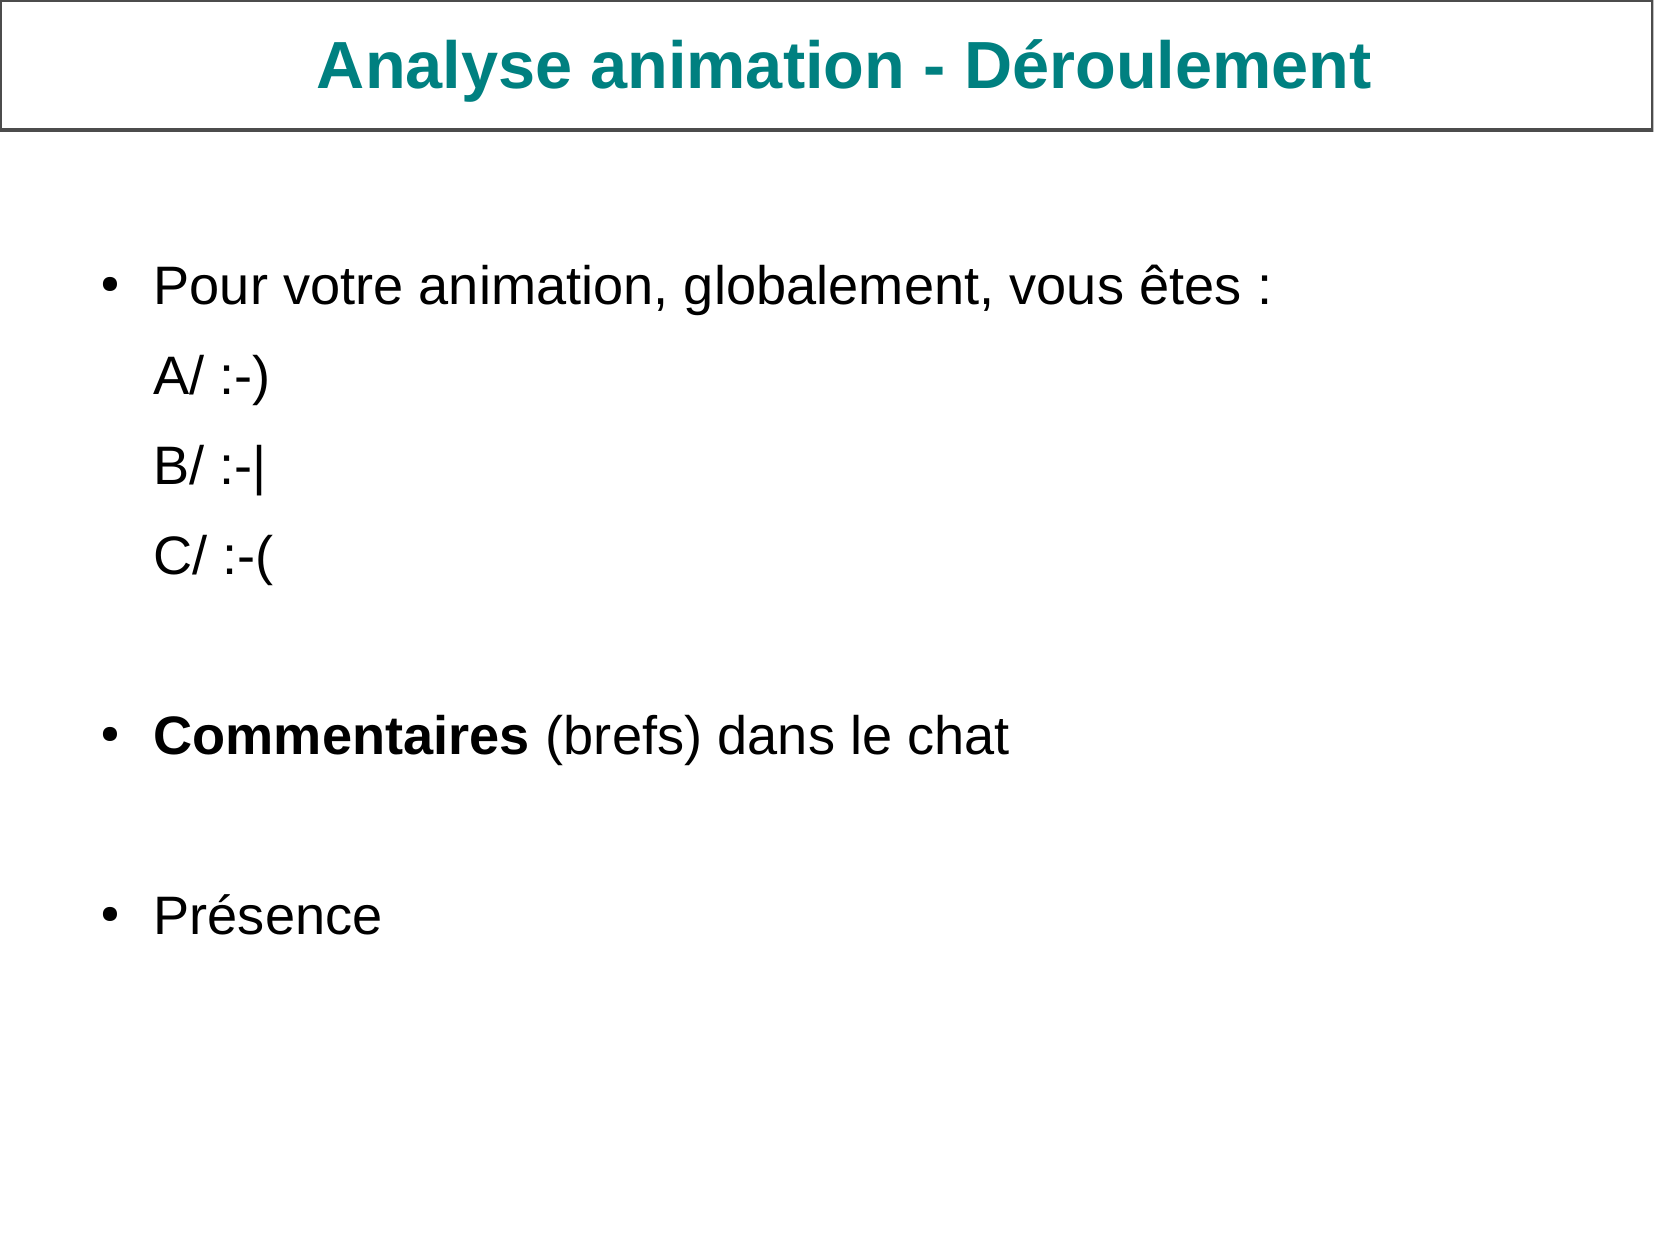

Analyse animation - Déroulement
# Pour votre animation, globalement, vous êtes :
A/ :-)
B/ :-|
C/ :-(
Commentaires (brefs) dans le chat
Présence